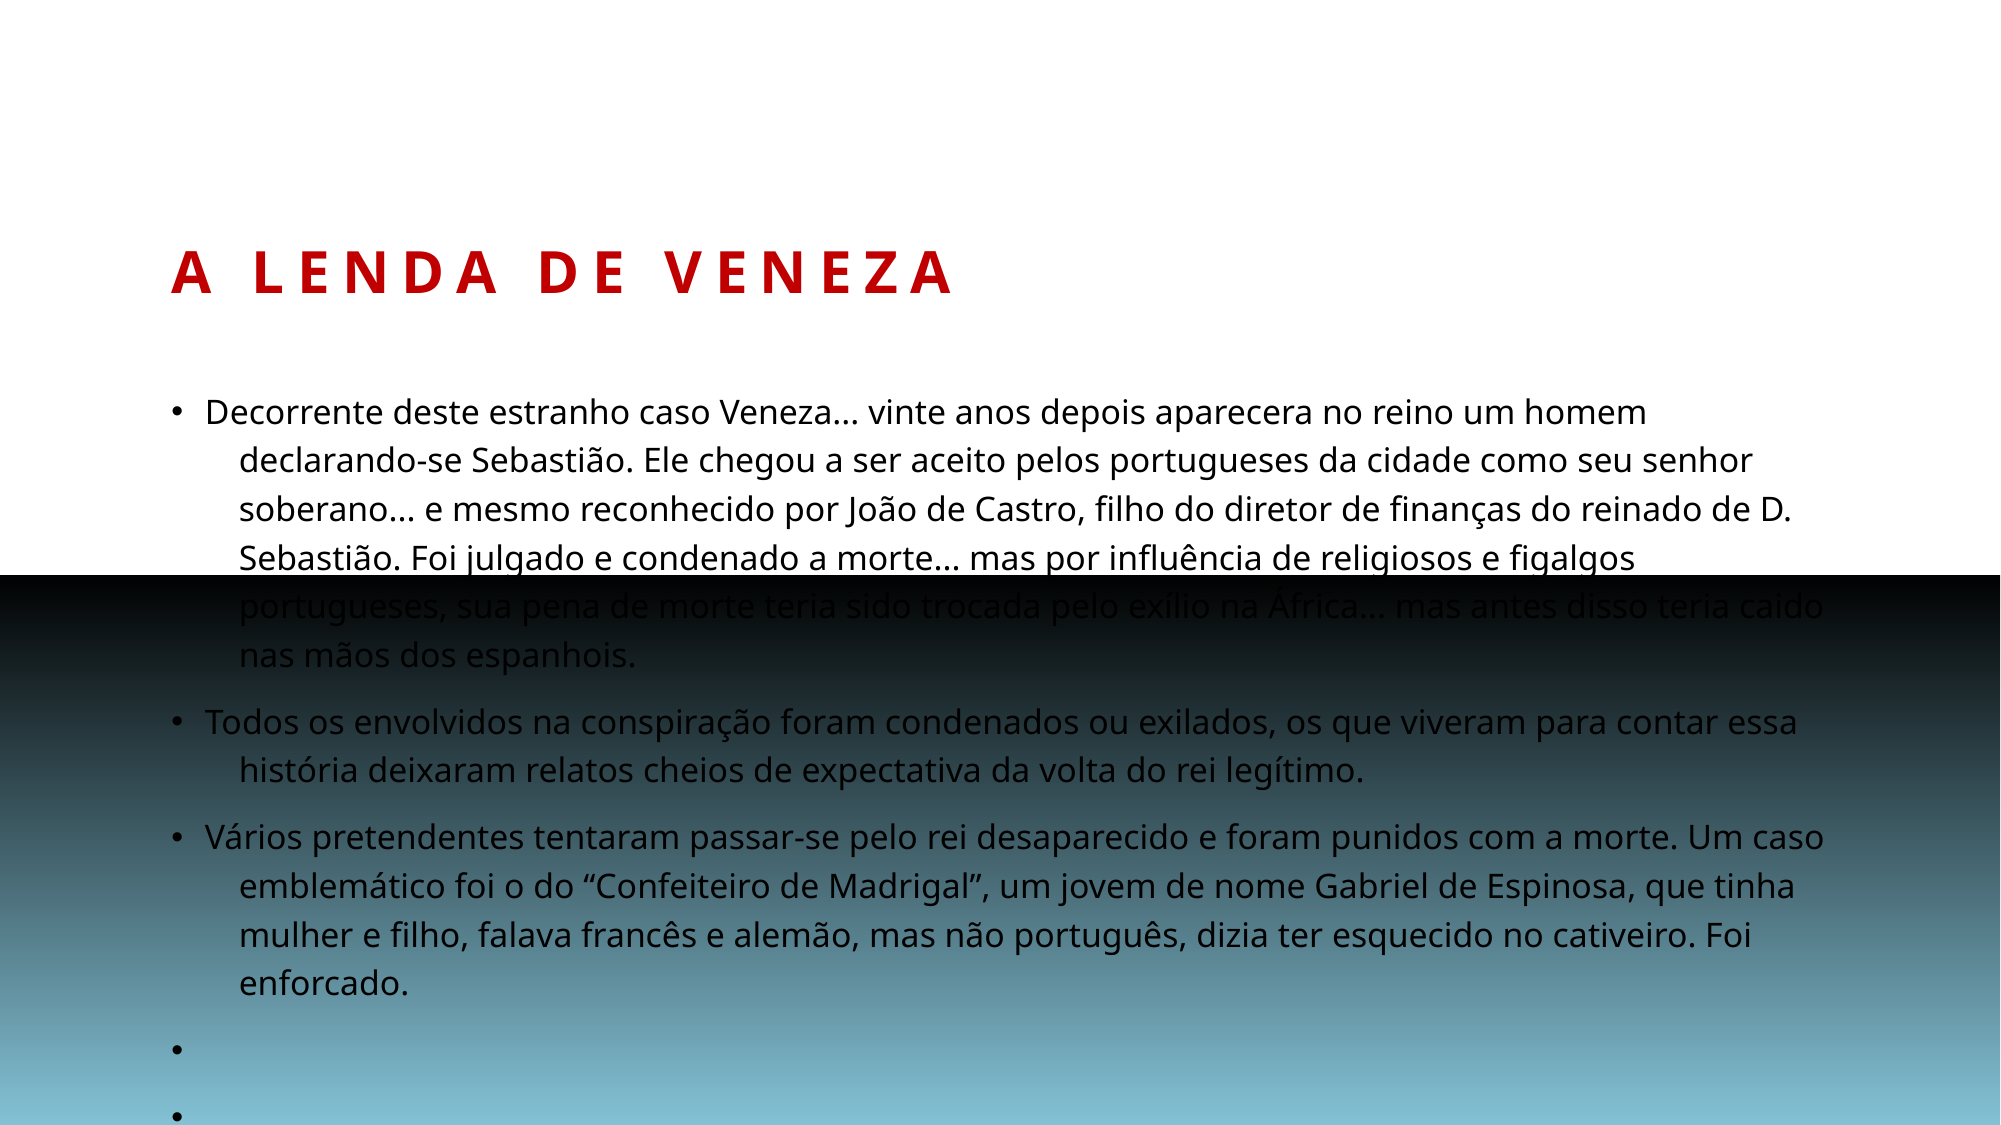

# A lenda de veneza
Decorrente deste estranho caso Veneza... vinte anos depois aparecera no reino um homem declarando-se Sebastião. Ele chegou a ser aceito pelos portugueses da cidade como seu senhor soberano... e mesmo reconhecido por João de Castro, filho do diretor de finanças do reinado de D. Sebastião. Foi julgado e condenado a morte... mas por influência de religiosos e figalgos portugueses, sua pena de morte teria sido trocada pelo exílio na África... mas antes disso teria caido nas mãos dos espanhois.
Todos os envolvidos na conspiração foram condenados ou exilados, os que viveram para contar essa história deixaram relatos cheios de expectativa da volta do rei legítimo.
Vários pretendentes tentaram passar-se pelo rei desaparecido e foram punidos com a morte. Um caso emblemático foi o do “Confeiteiro de Madrigal”, um jovem de nome Gabriel de Espinosa, que tinha mulher e filho, falava francês e alemão, mas não português, dizia ter esquecido no cativeiro. Foi enforcado.